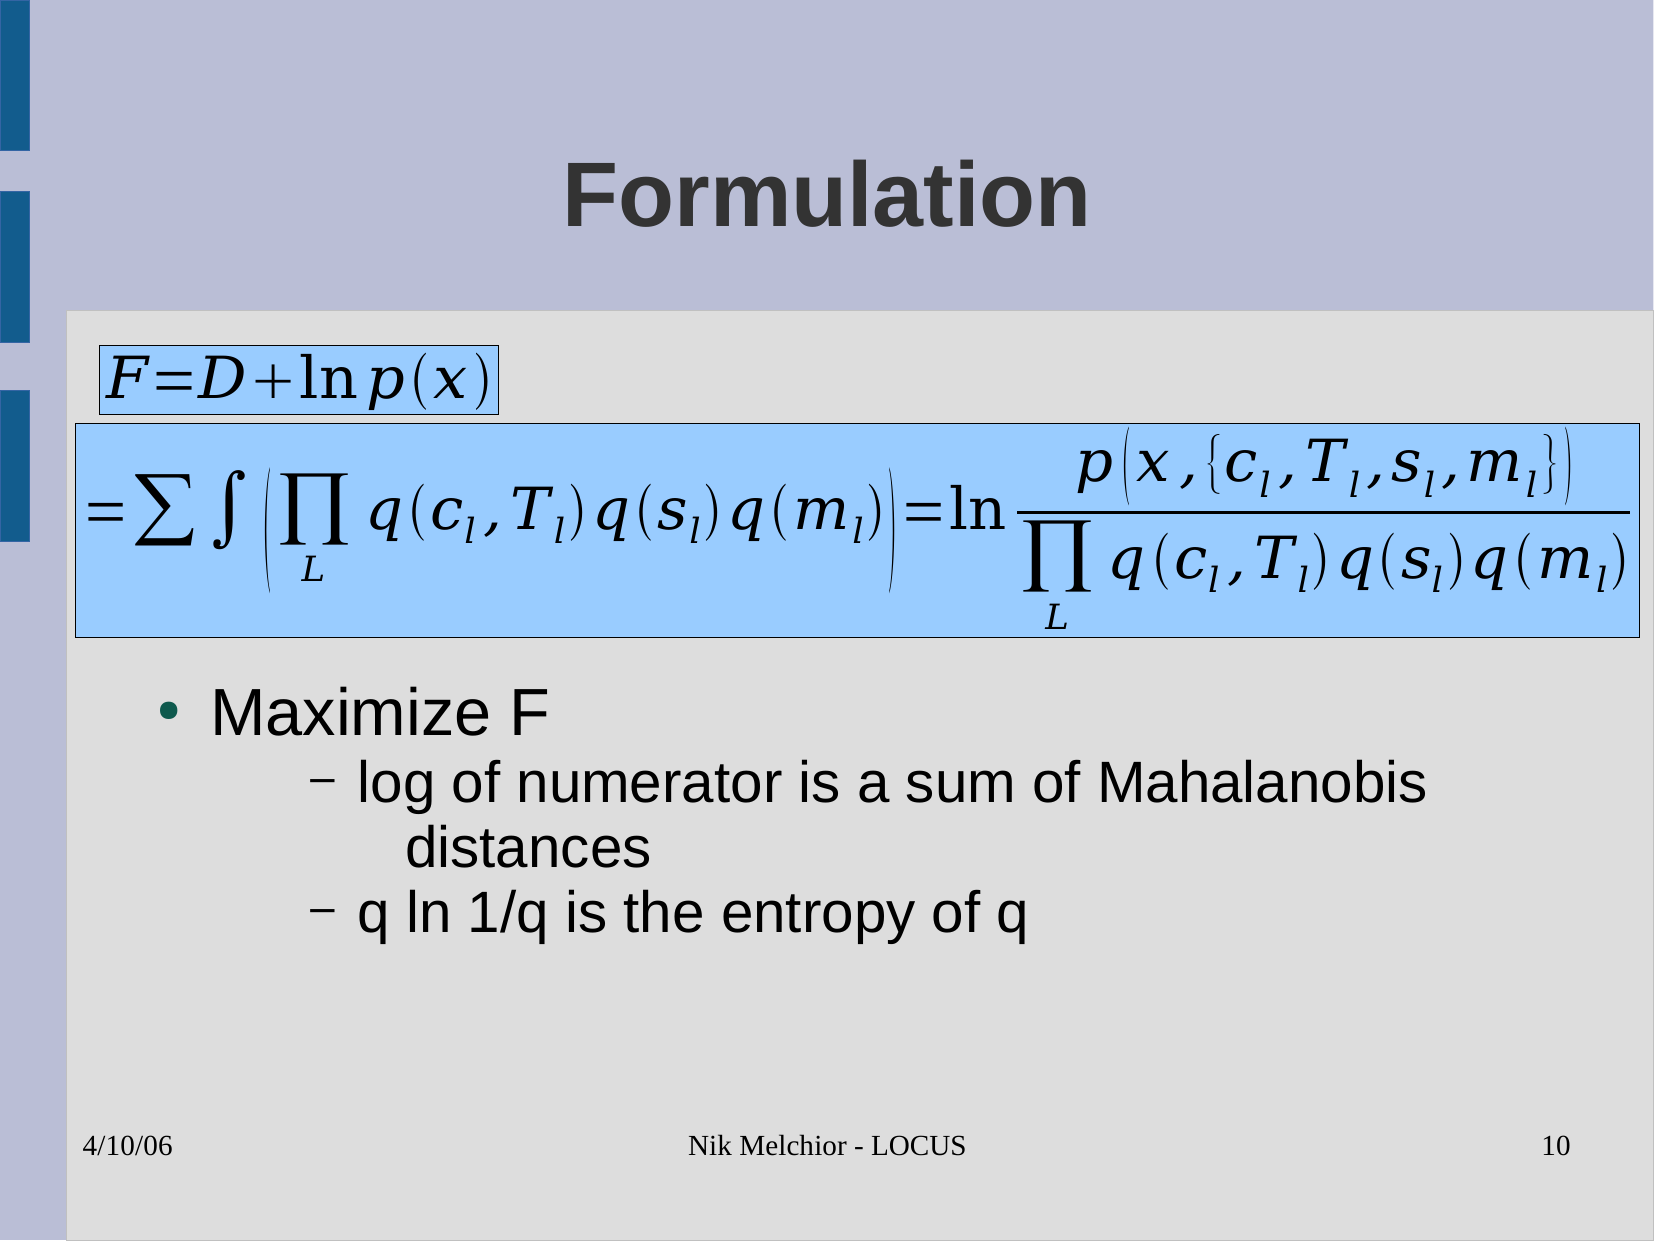

# Formulation
Maximize F
log of numerator is a sum of Mahalanobis distances
q ln 1/q is the entropy of q
4/10/06
Nik Melchior - LOCUS
10